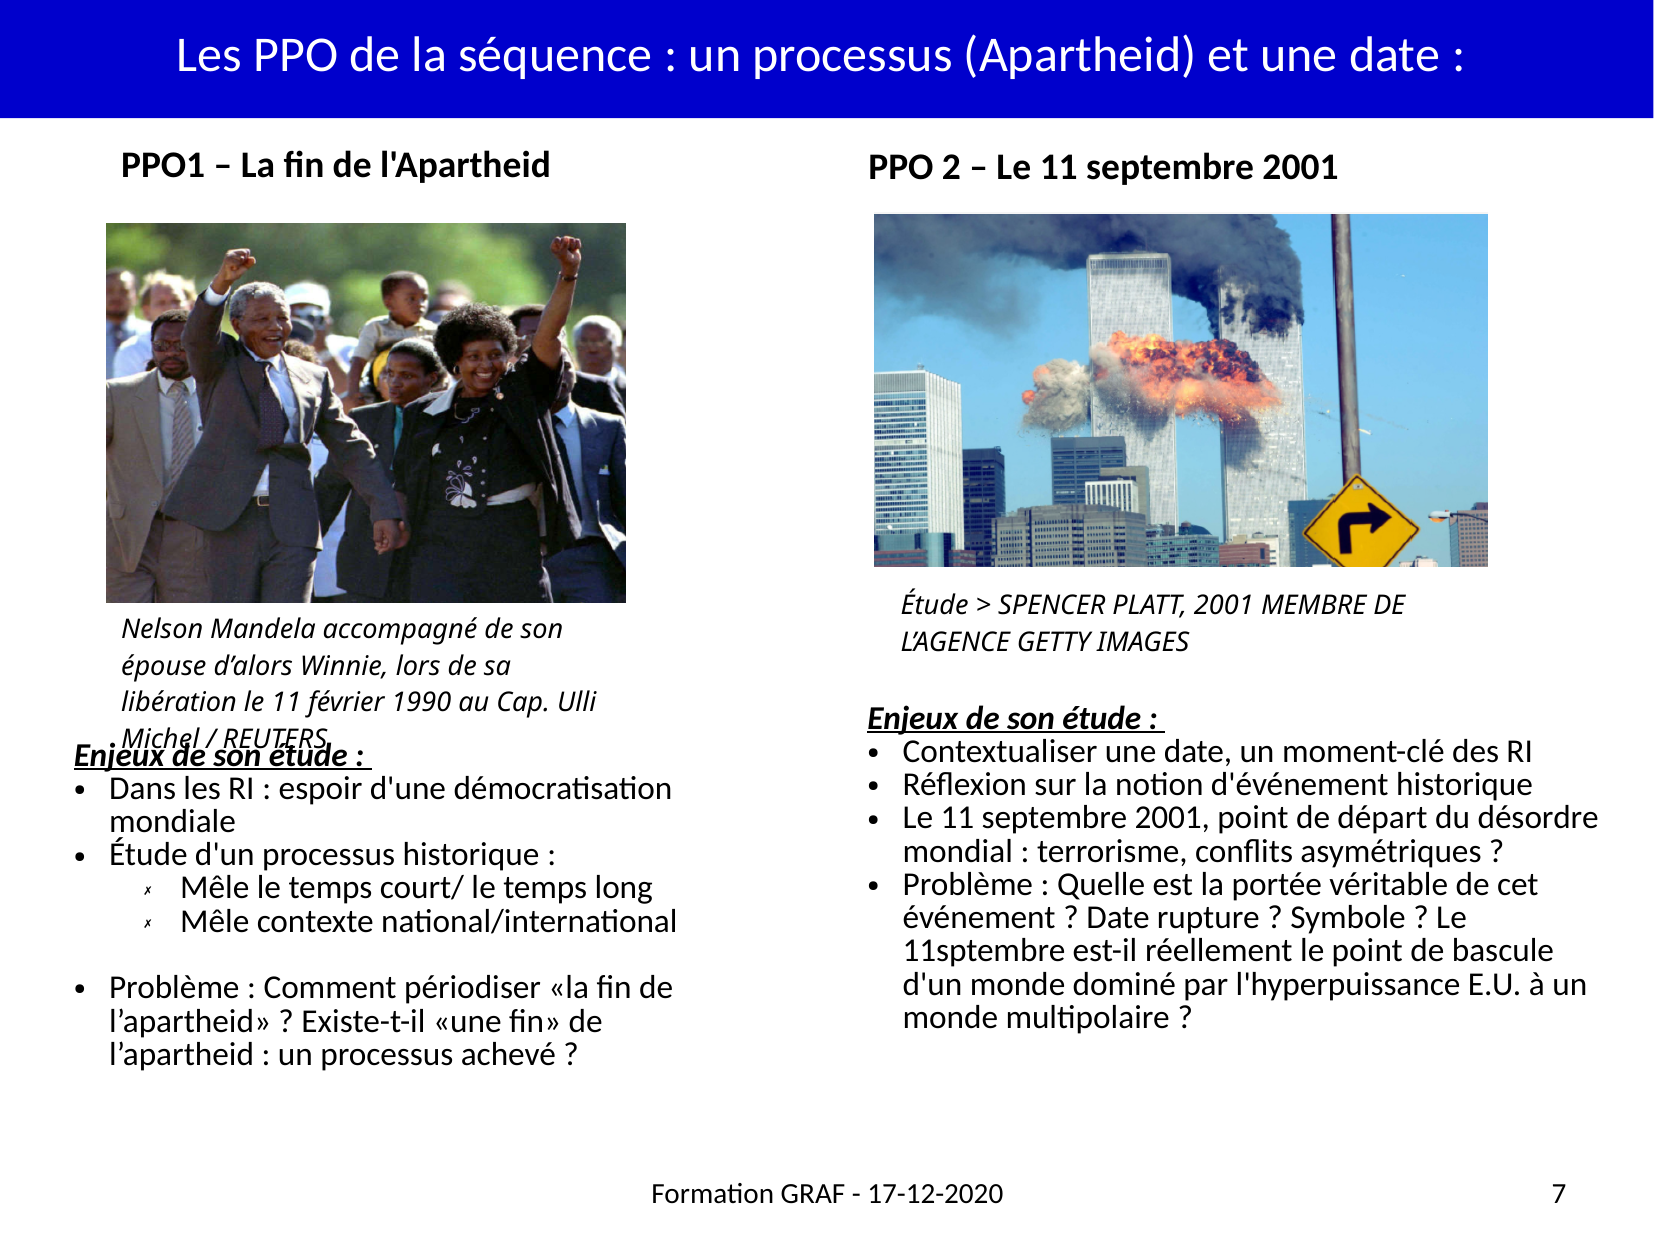

# Les PPO de la séquence : un processus (Apartheid) et une date :
PPO1 – La fin de l'Apartheid
PPO 2 – Le 11 septembre 2001
Étude > SPENCER PLATT, 2001 MEMBRE DE L’AGENCE GETTY IMAGES
Nelson Mandela accompagné de son épouse d’alors Winnie, lors de sa libération le 11 février 1990 au Cap. Ulli Michel / REUTERS
Enjeux de son étude :
Contextualiser une date, un moment-clé des RI
Réflexion sur la notion d'événement historique
Le 11 septembre 2001, point de départ du désordre mondial : terrorisme, conflits asymétriques ?
Problème : Quelle est la portée véritable de cet événement ? Date rupture ? Symbole ? Le 11sptembre est-il réellement le point de bascule d'un monde dominé par l'hyperpuissance E.U. à un monde multipolaire ?
Enjeux de son étude :
Dans les RI : espoir d'une démocratisation mondiale
Étude d'un processus historique :
Mêle le temps court/ le temps long
Mêle contexte national/international
Problème : Comment périodiser «la fin de l’apartheid» ? Existe-t-il «une fin» de l’apartheid : un processus achevé ?
7